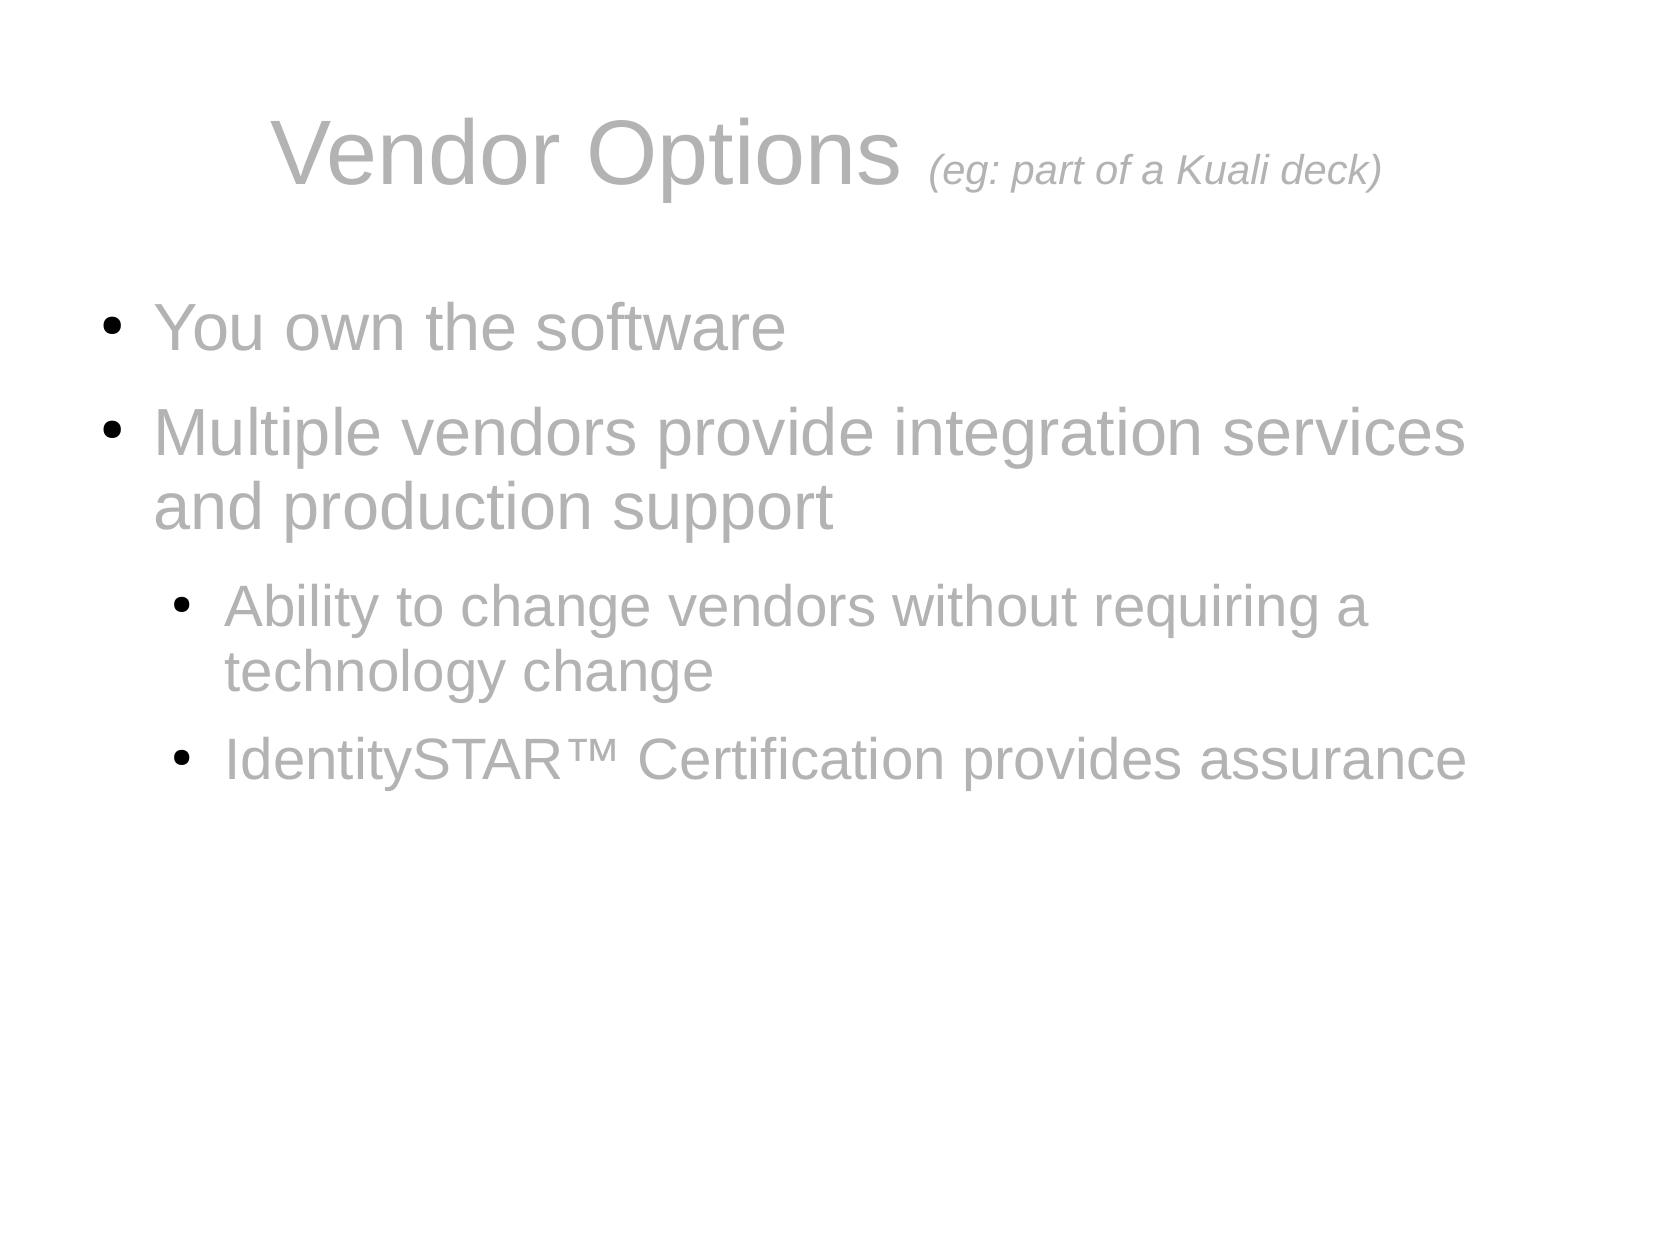

# Vendor Options (eg: part of a Kuali deck)
You own the software
Multiple vendors provide integration services and production support
Ability to change vendors without requiring a technology change
IdentitySTAR™ Certification provides assurance